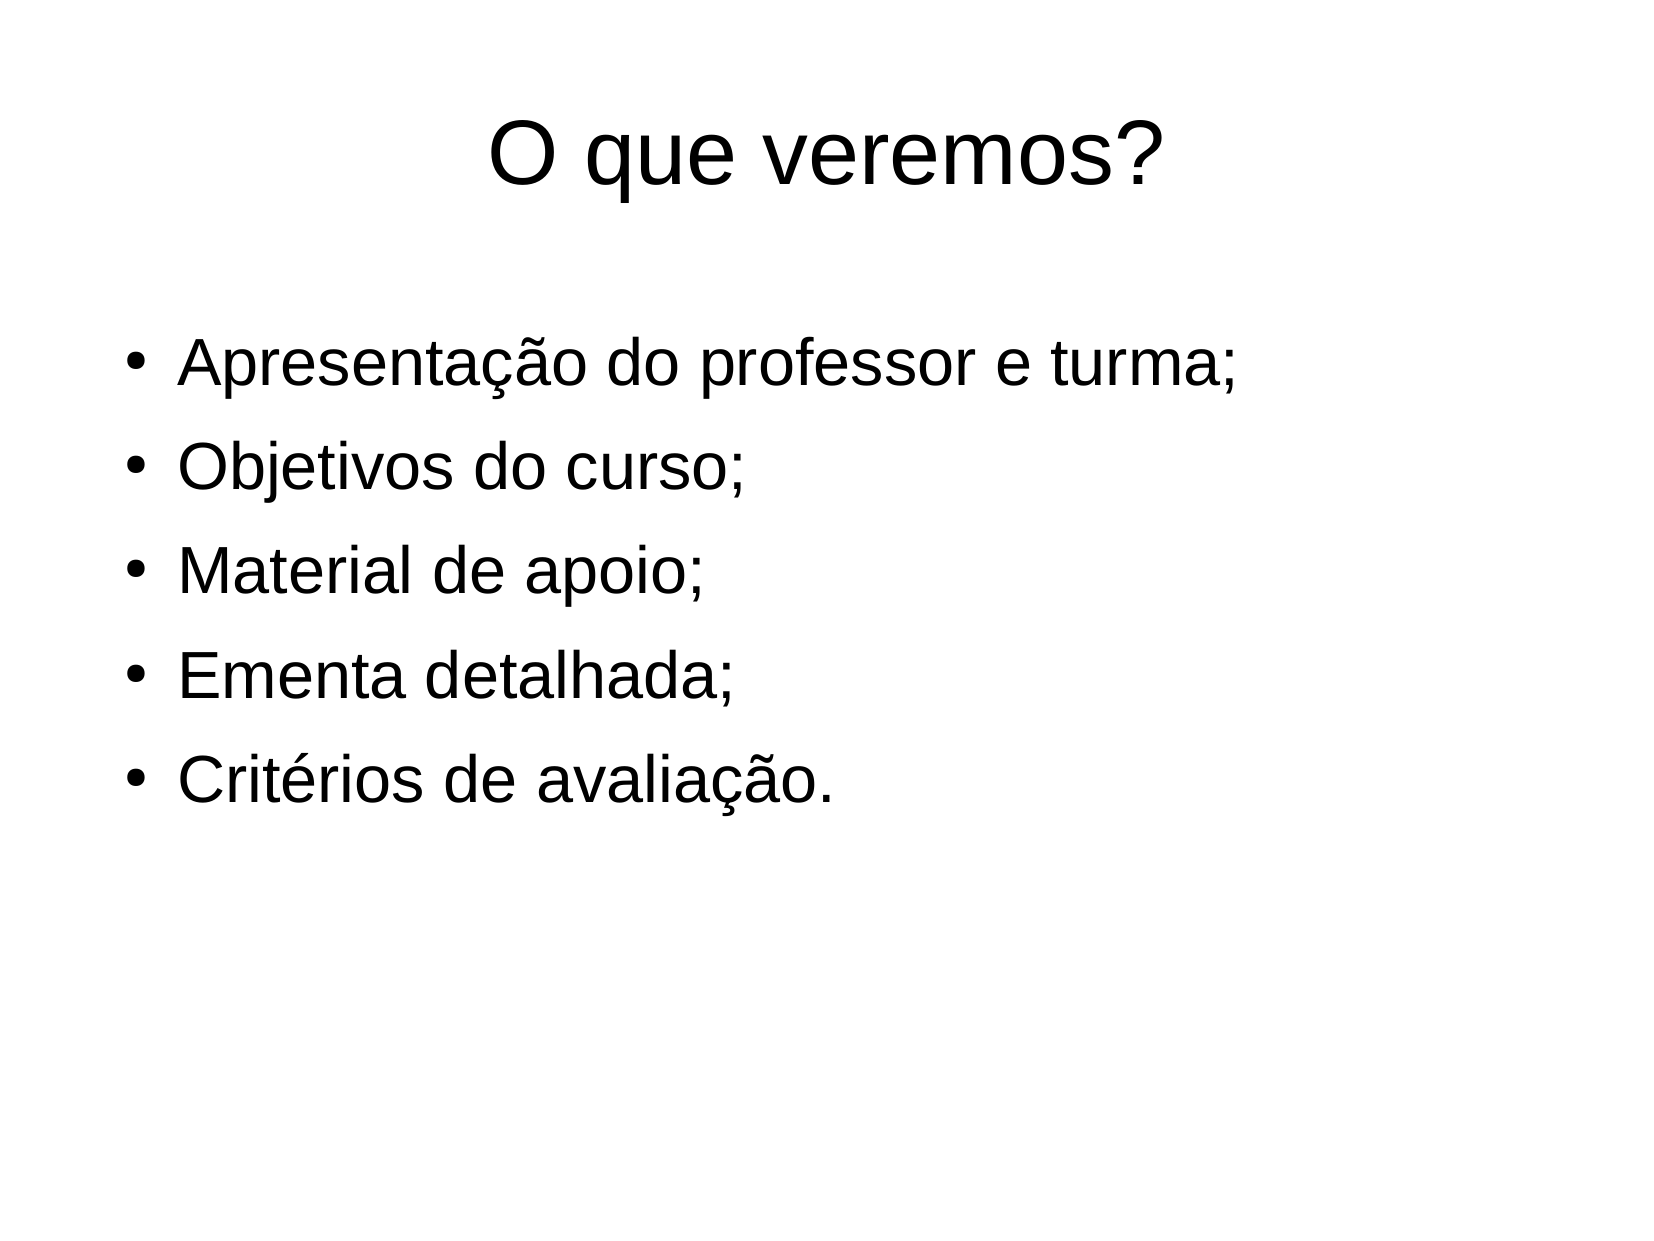

# O que veremos?
Apresentação do professor e turma;
Objetivos do curso;
Material de apoio;
Ementa detalhada;
Critérios de avaliação.